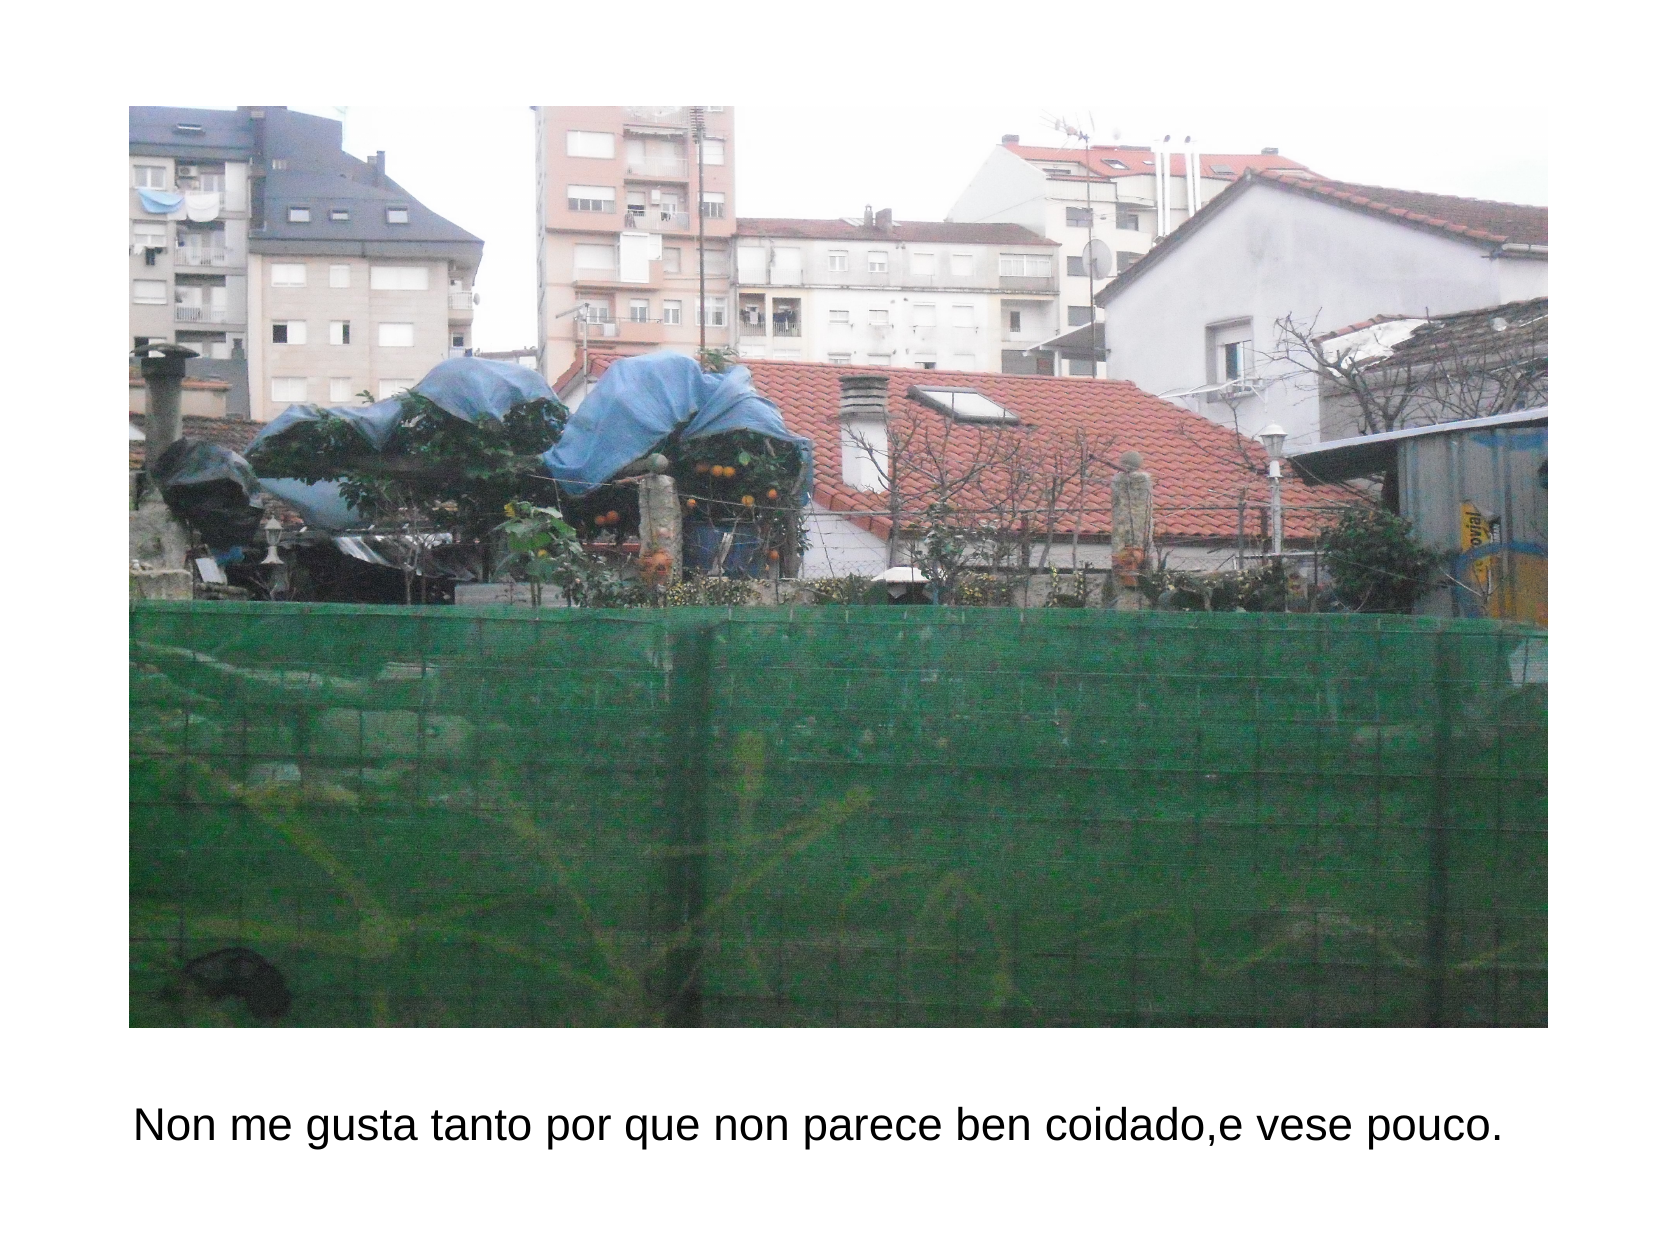

Non me gusta tanto por que non parece ben coidado,e vese pouco.